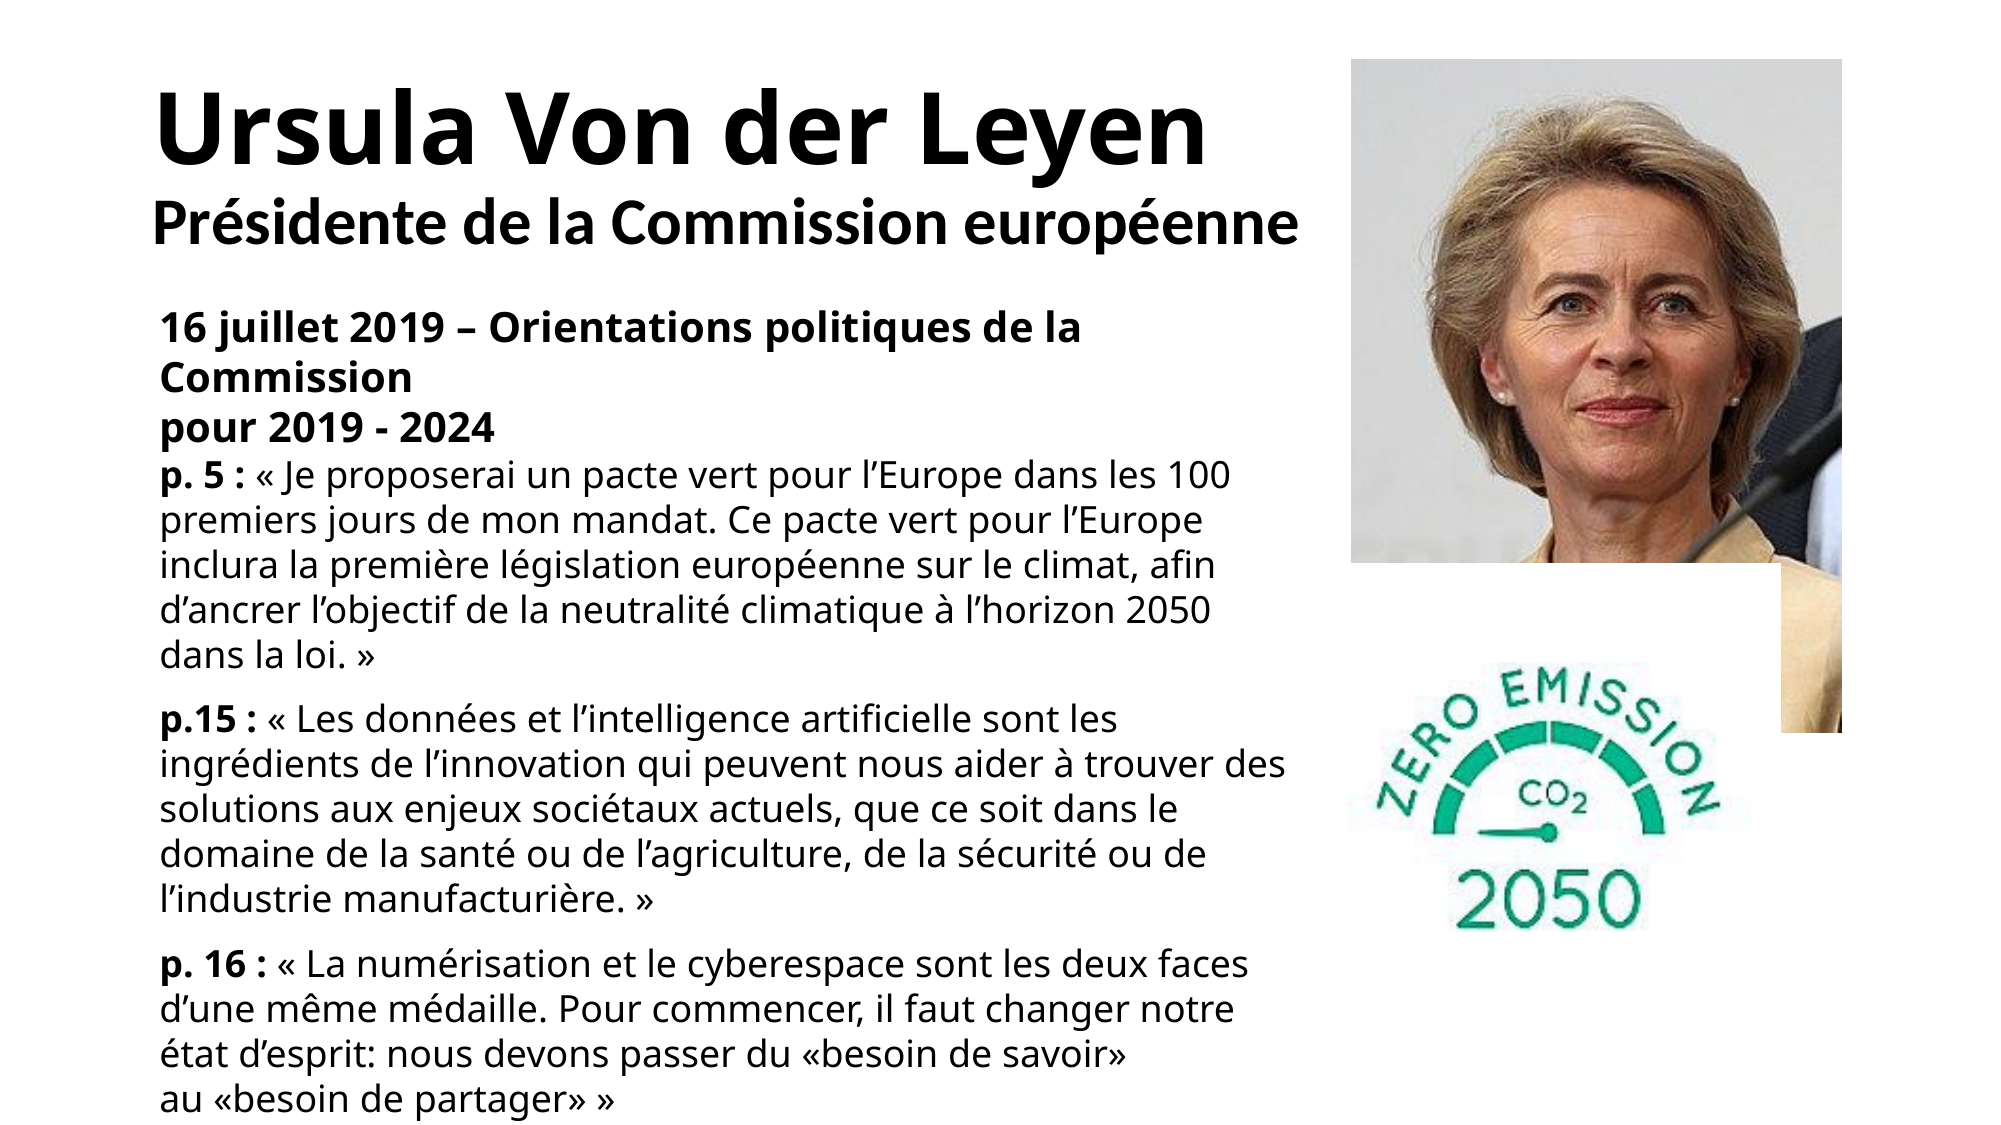

# Ursula Von der Leyen Présidente de la Commission européenne
16 juillet 2019 – Orientations politiques de la Commission
pour 2019 - 2024
p. 5 : « Je proposerai un pacte vert pour l’Europe dans les 100 premiers jours de mon mandat. Ce pacte vert pour l’Europe inclura la première législation européenne sur le climat, afin d’ancrer l’objectif de la neutralité climatique à l’horizon 2050 dans la loi. »
p.15 : « Les données et l’intelligence artificielle sont les ingrédients de l’innovation qui peuvent nous aider à trouver des solutions aux enjeux sociétaux actuels, que ce soit dans le domaine de la santé ou de l’agriculture, de la sécurité ou de l’industrie manufacturière. »
p. 16 : « La numérisation et le cyberespace sont les deux faces d’une même médaille. Pour commencer, il faut changer notre état d’esprit: nous devons passer du «besoin de savoir» au «besoin de partager» »